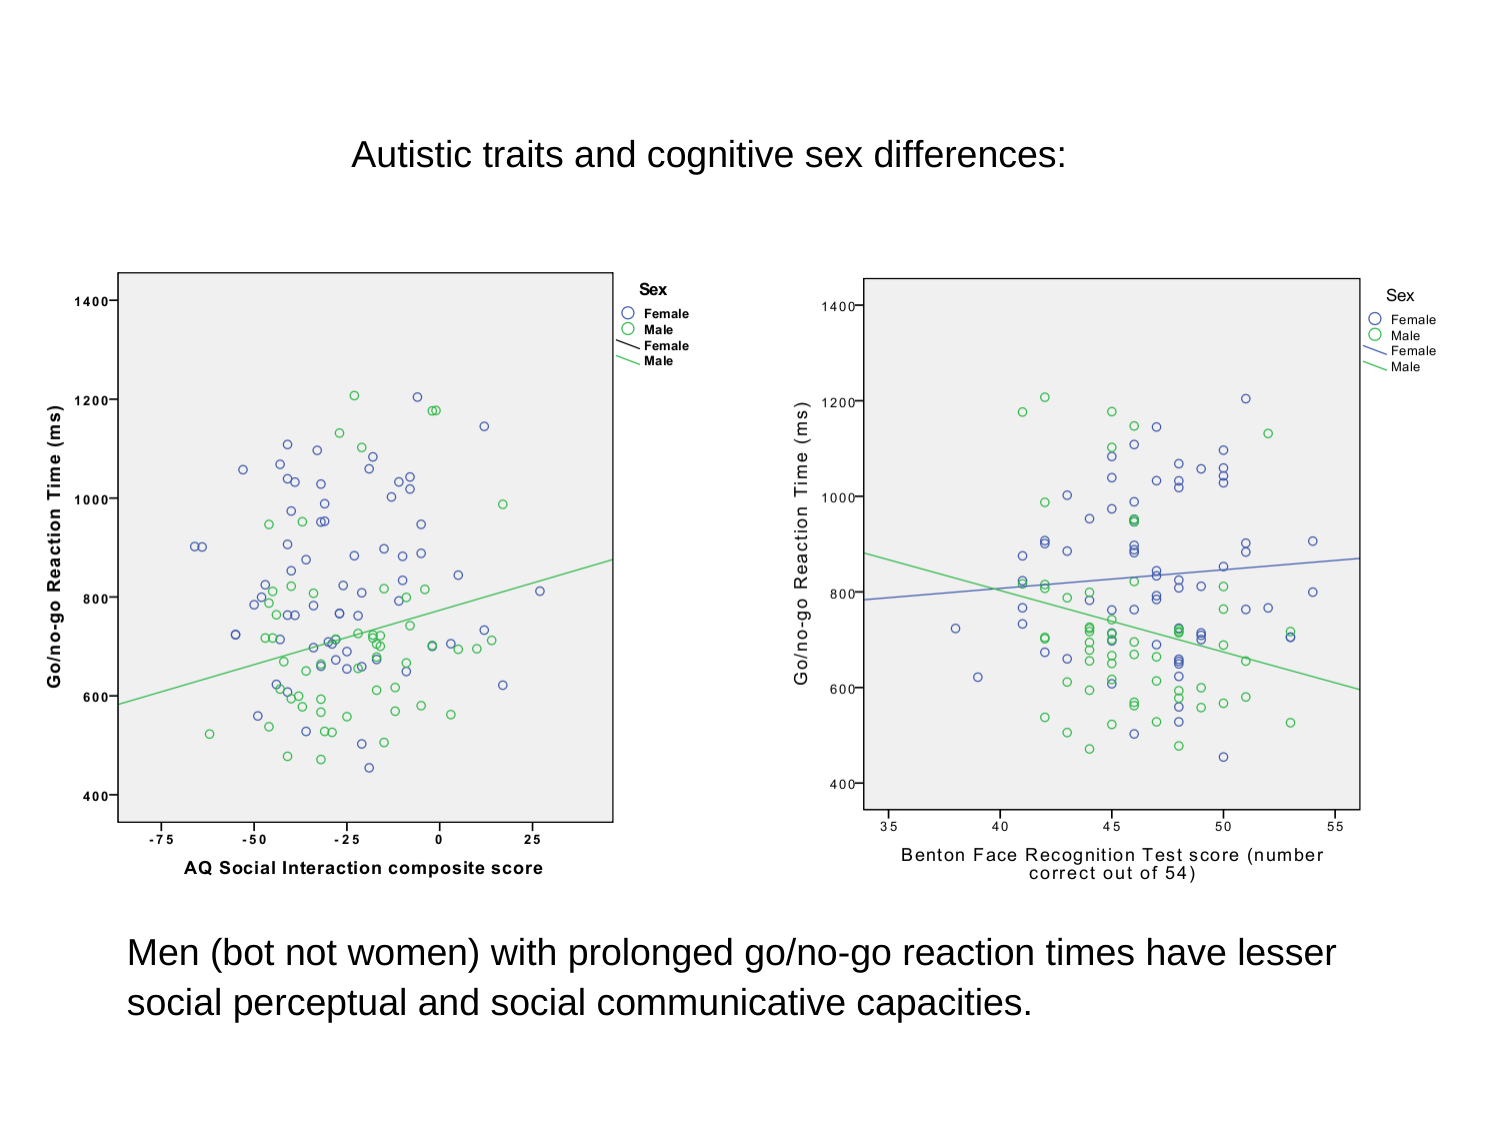

Autistic traits and cognitive sex differences:
# Men (bot not women) with prolonged go/no-go reaction times have lesser social perceptual and social communicative capacities.